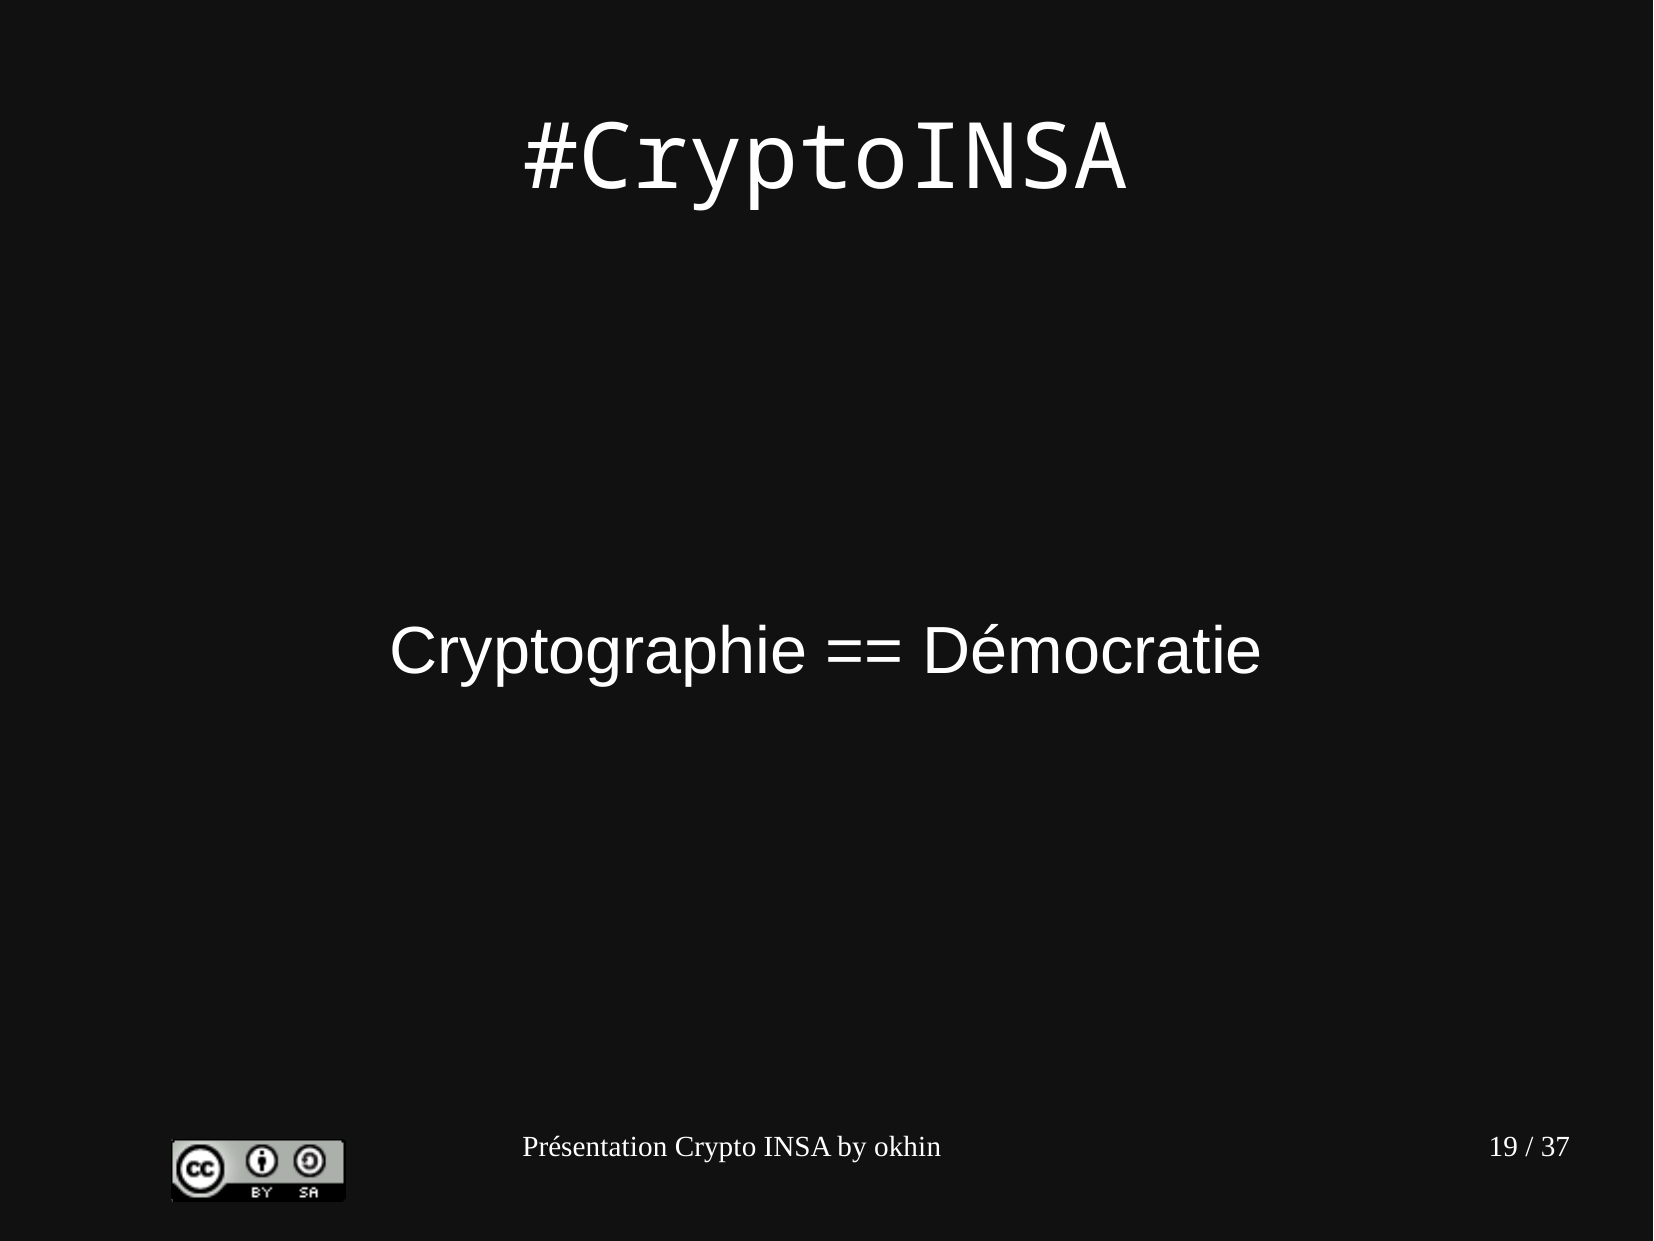

# #CryptoINSA
Cryptographie == Démocratie
Présentation Crypto INSA by okhin
19